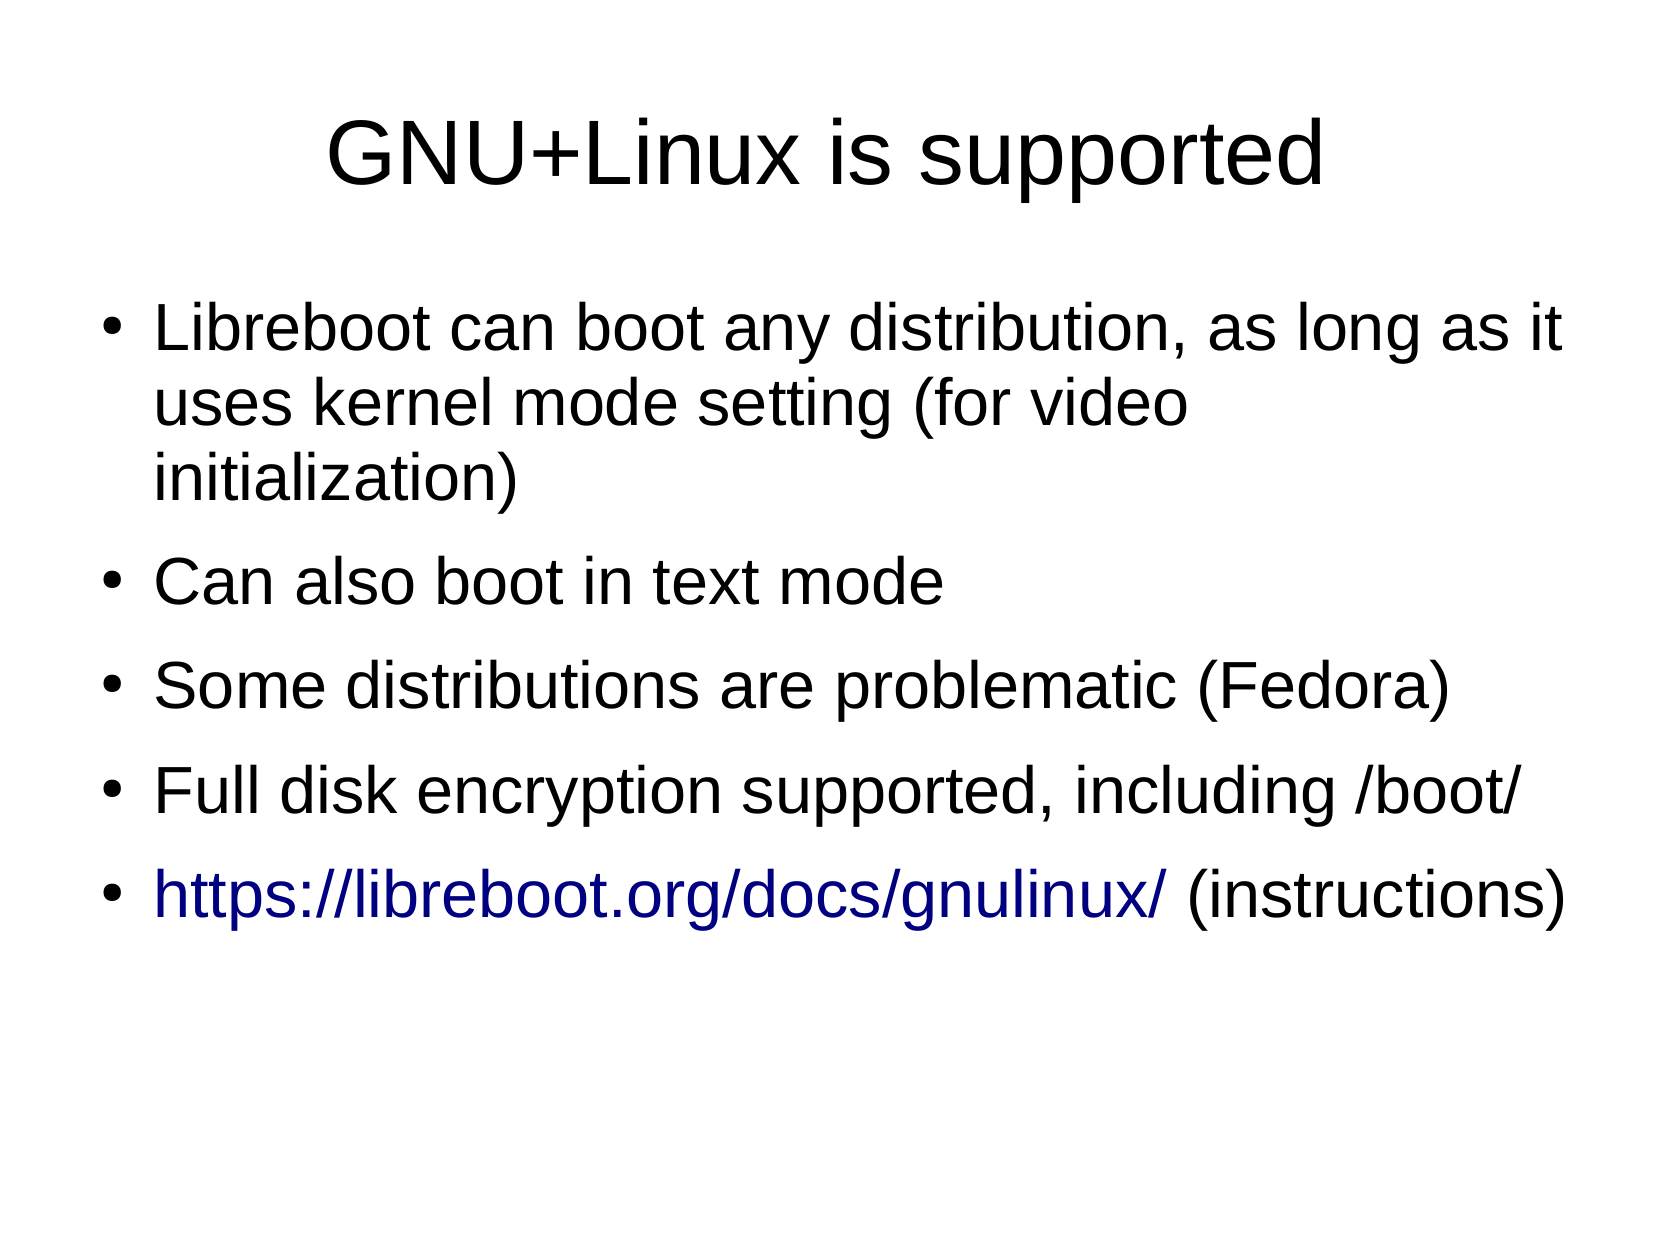

# GNU+Linux is supported
Libreboot can boot any distribution, as long as it uses kernel mode setting (for video initialization)
Can also boot in text mode
Some distributions are problematic (Fedora)
Full disk encryption supported, including /boot/
https://libreboot.org/docs/gnulinux/ (instructions)